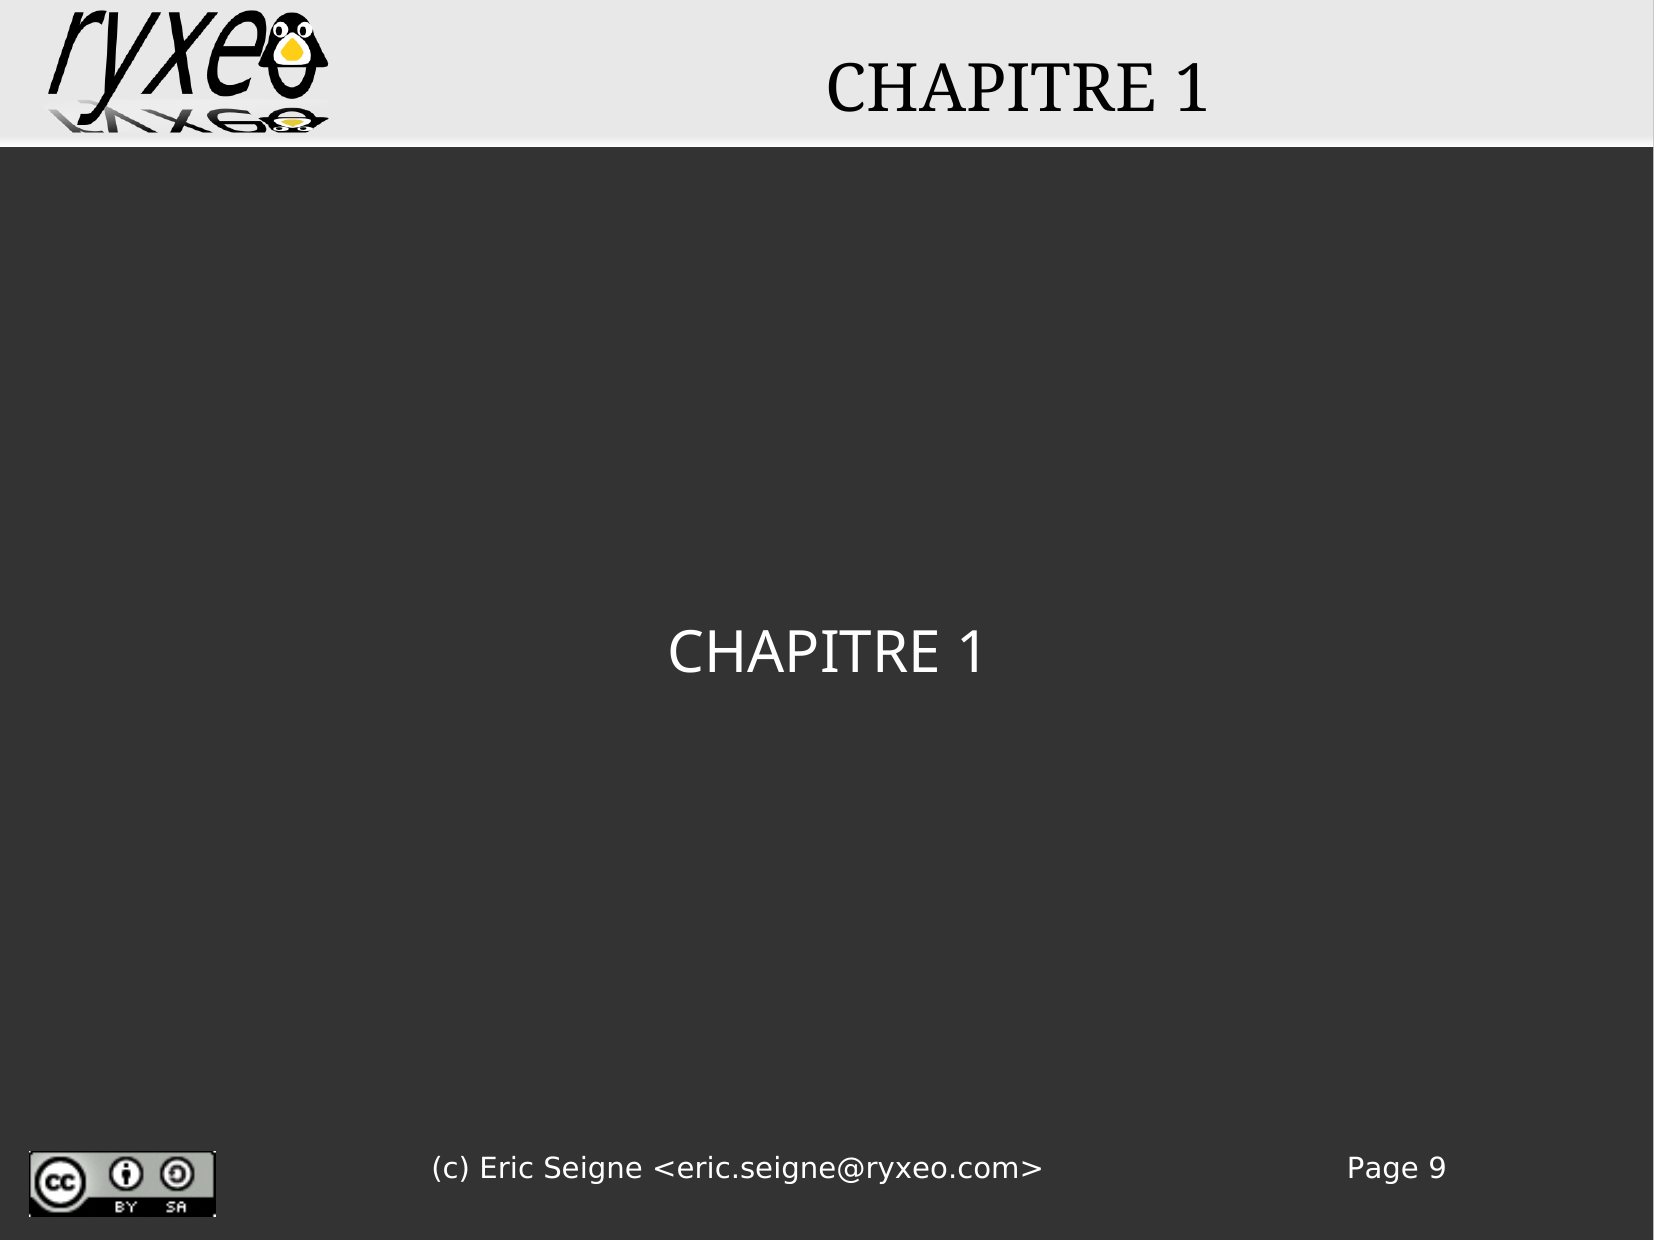

# CHAPITRE 1
CHAPITRE 1
Toto le héro
9